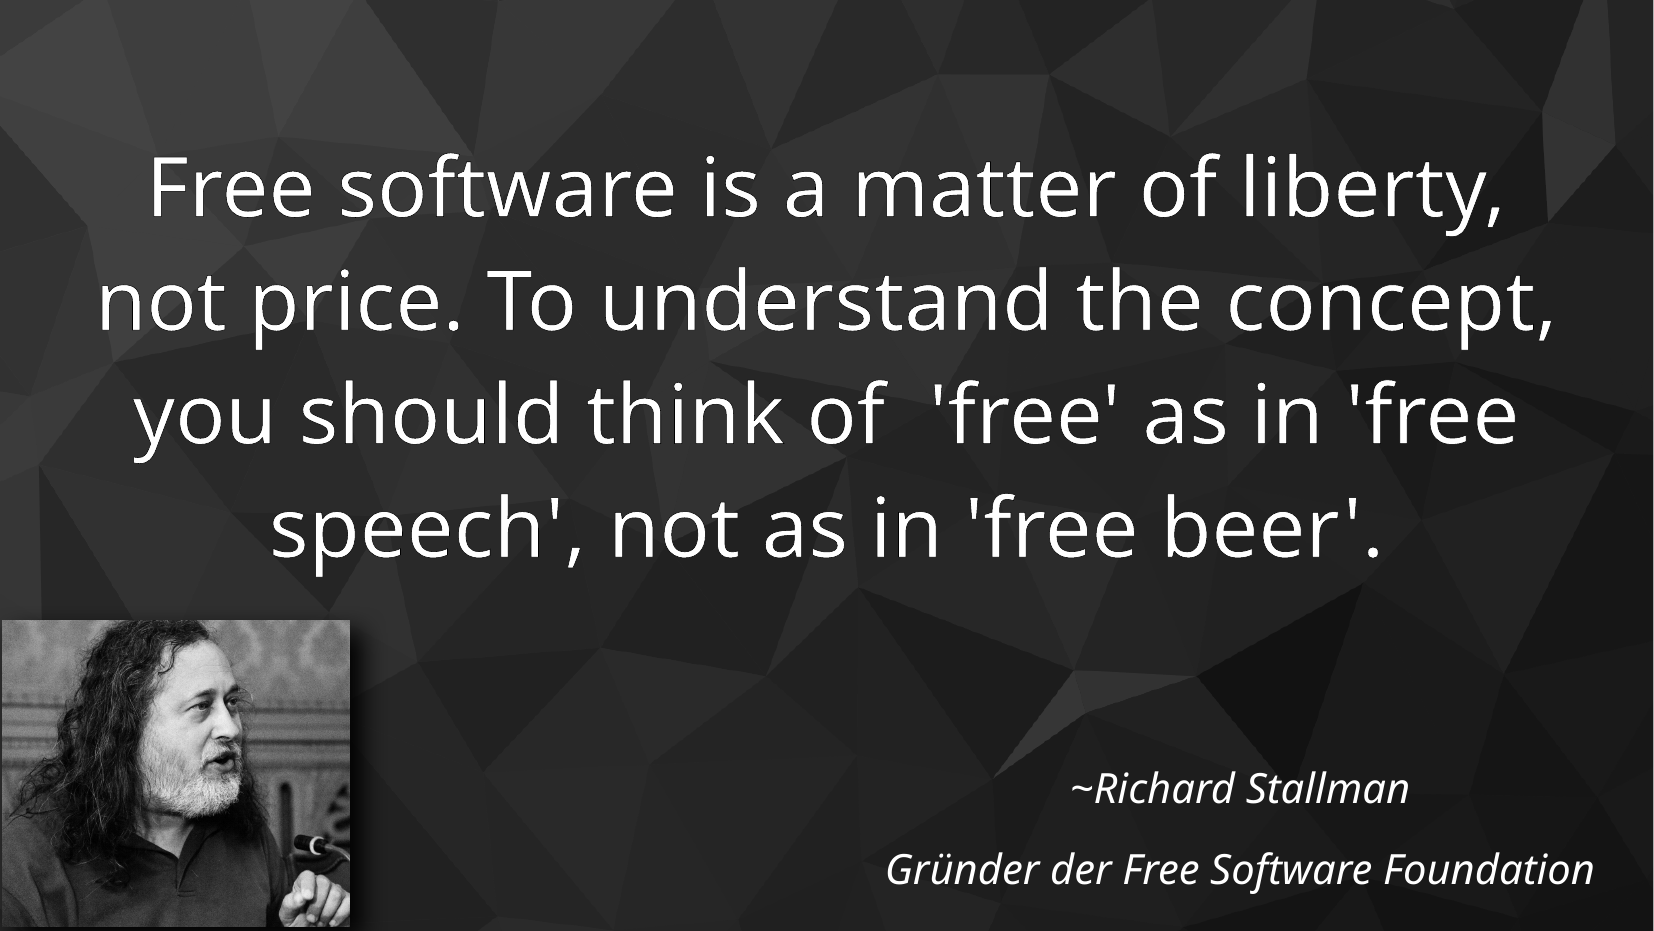

Free software is a matter of liberty, not price. To understand the concept, you should think of 'free' as in 'free speech', not as in 'free beer'.
~Richard Stallman
Gründer der Free Software Foundation